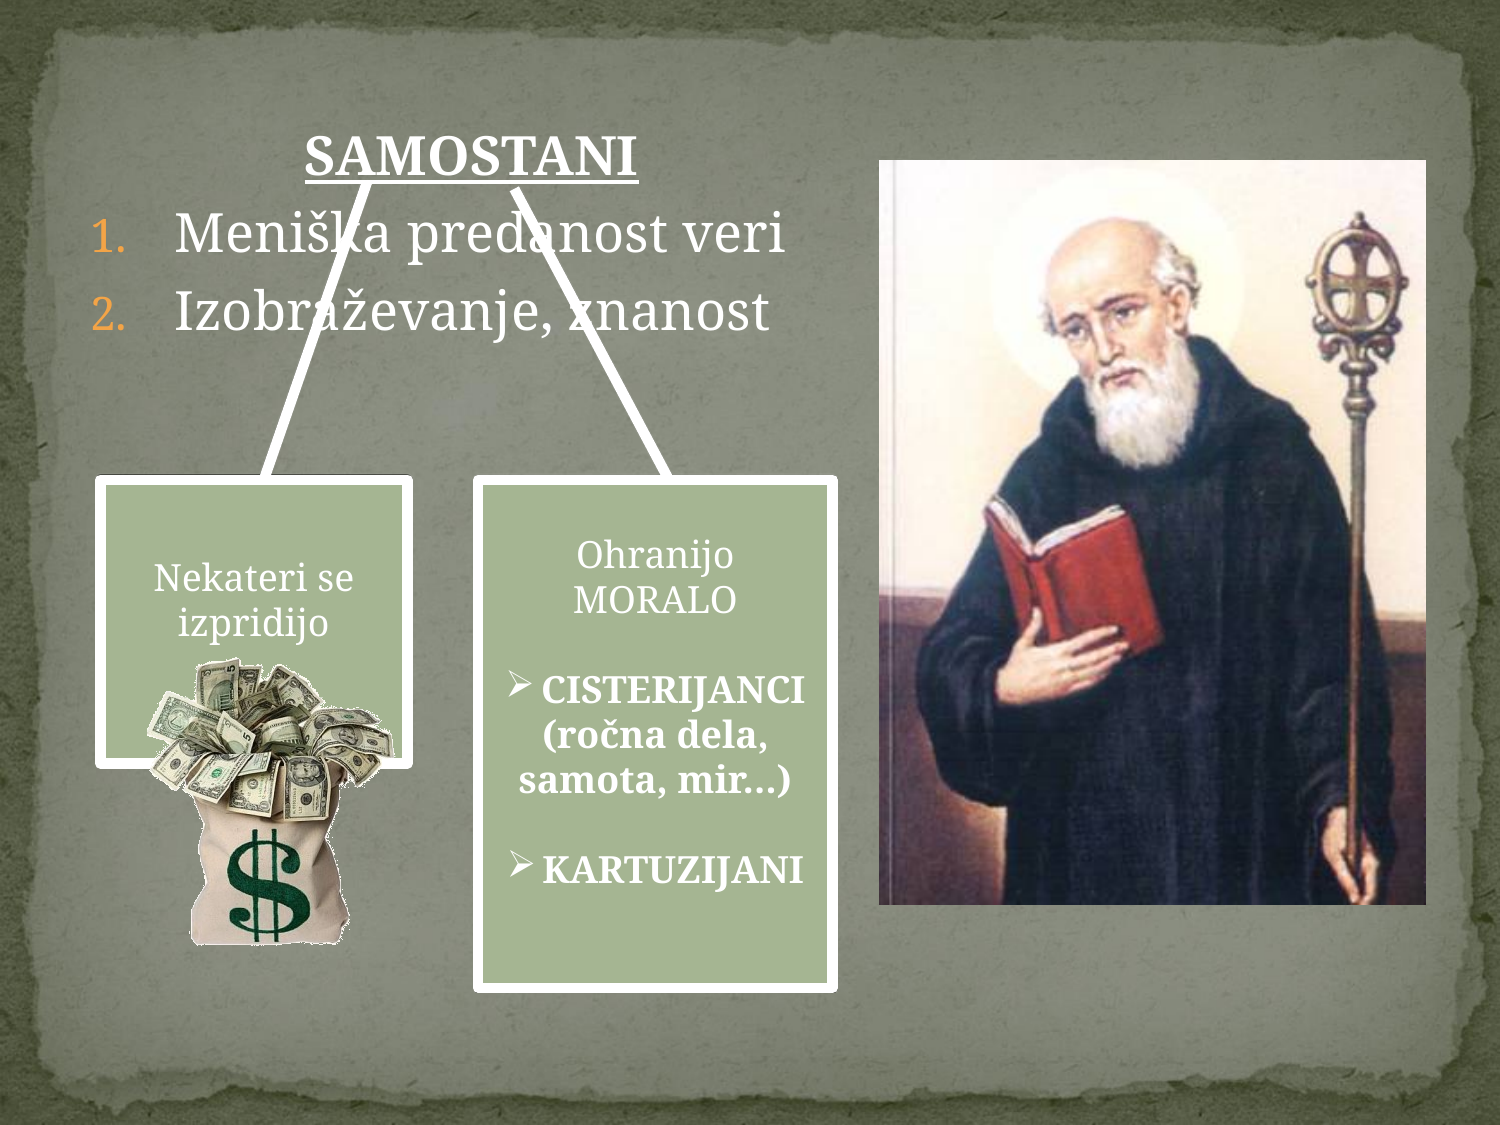

# SAMOSTANI
Meniška predanost veri
Izobraževanje, znanost
Nekateri se izpridijo
Ohranijo MORALO
CISTERIJANCI
(ročna dela, samota, mir…)
KARTUZIJANI